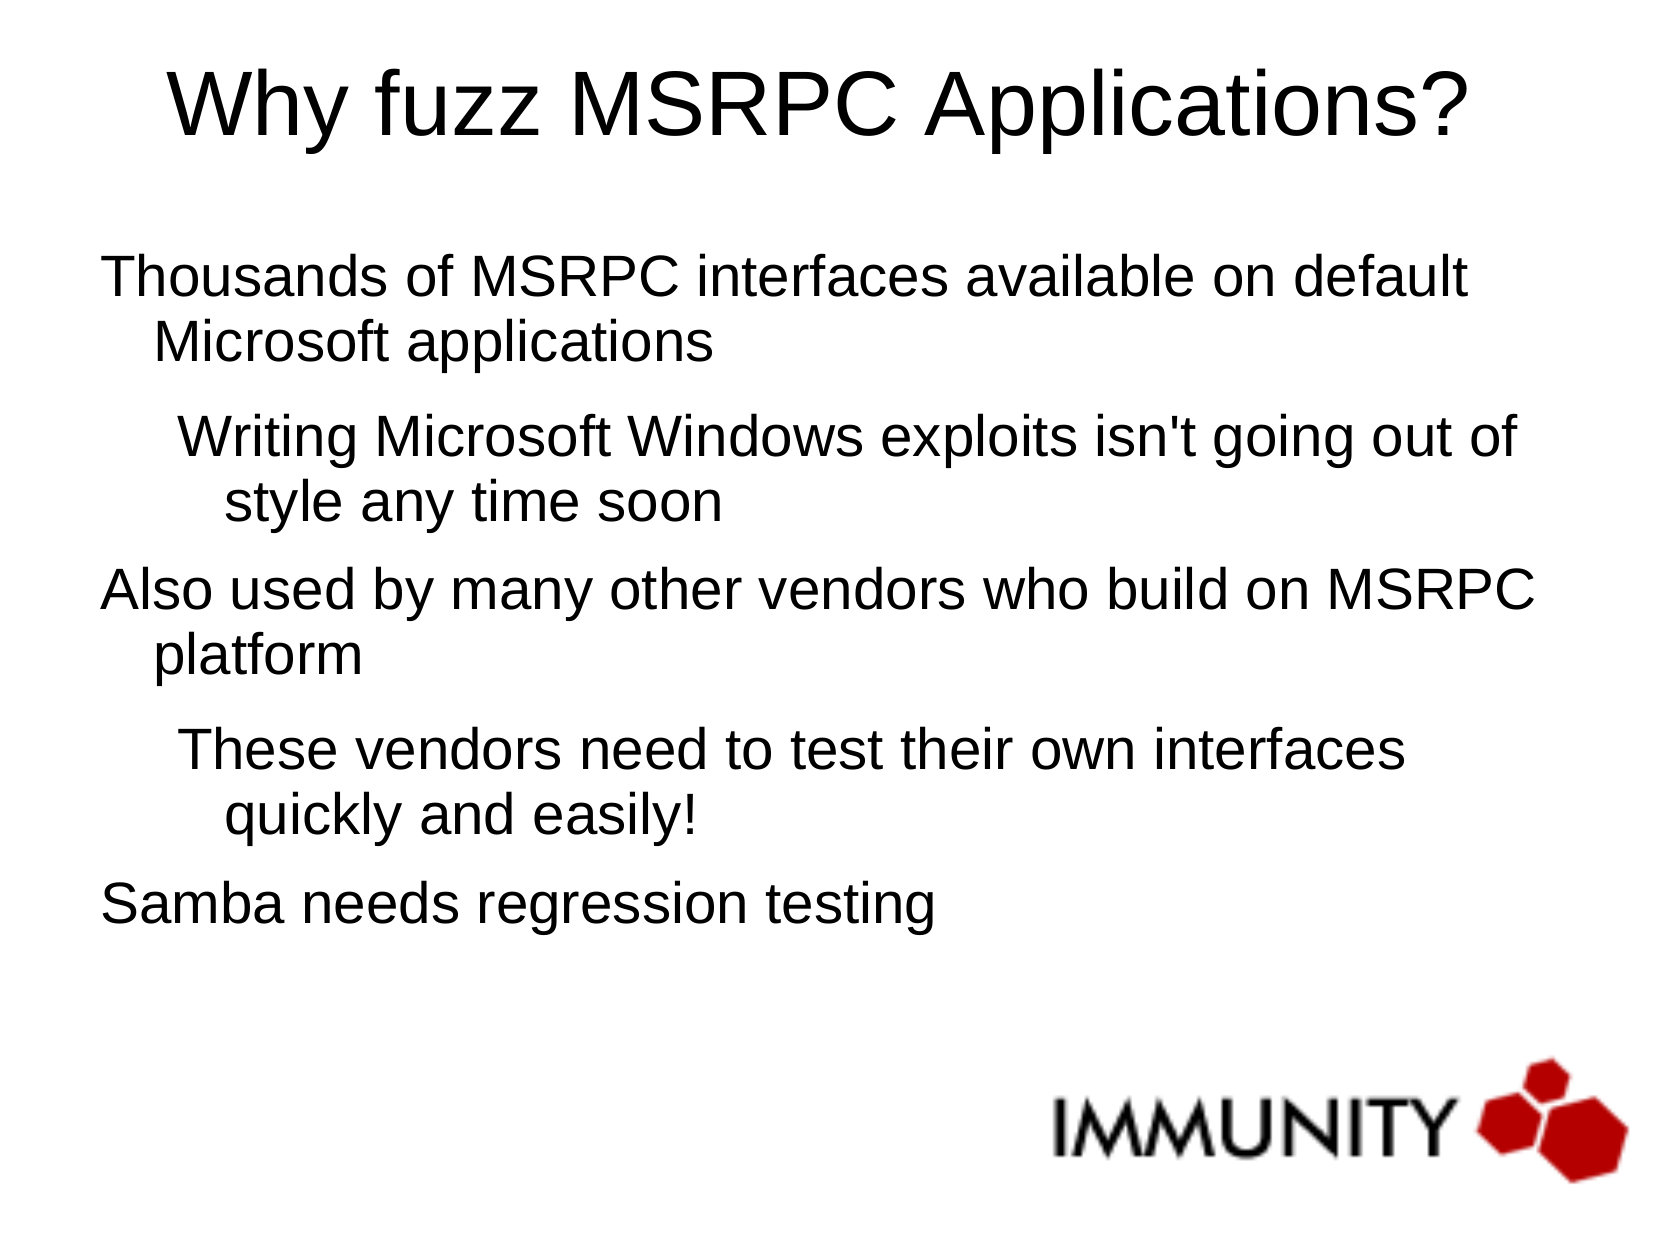

# Why fuzz MSRPC Applications?
Thousands of MSRPC interfaces available on default Microsoft applications
Writing Microsoft Windows exploits isn't going out of style any time soon
Also used by many other vendors who build on MSRPC platform
These vendors need to test their own interfaces quickly and easily!
Samba needs regression testing